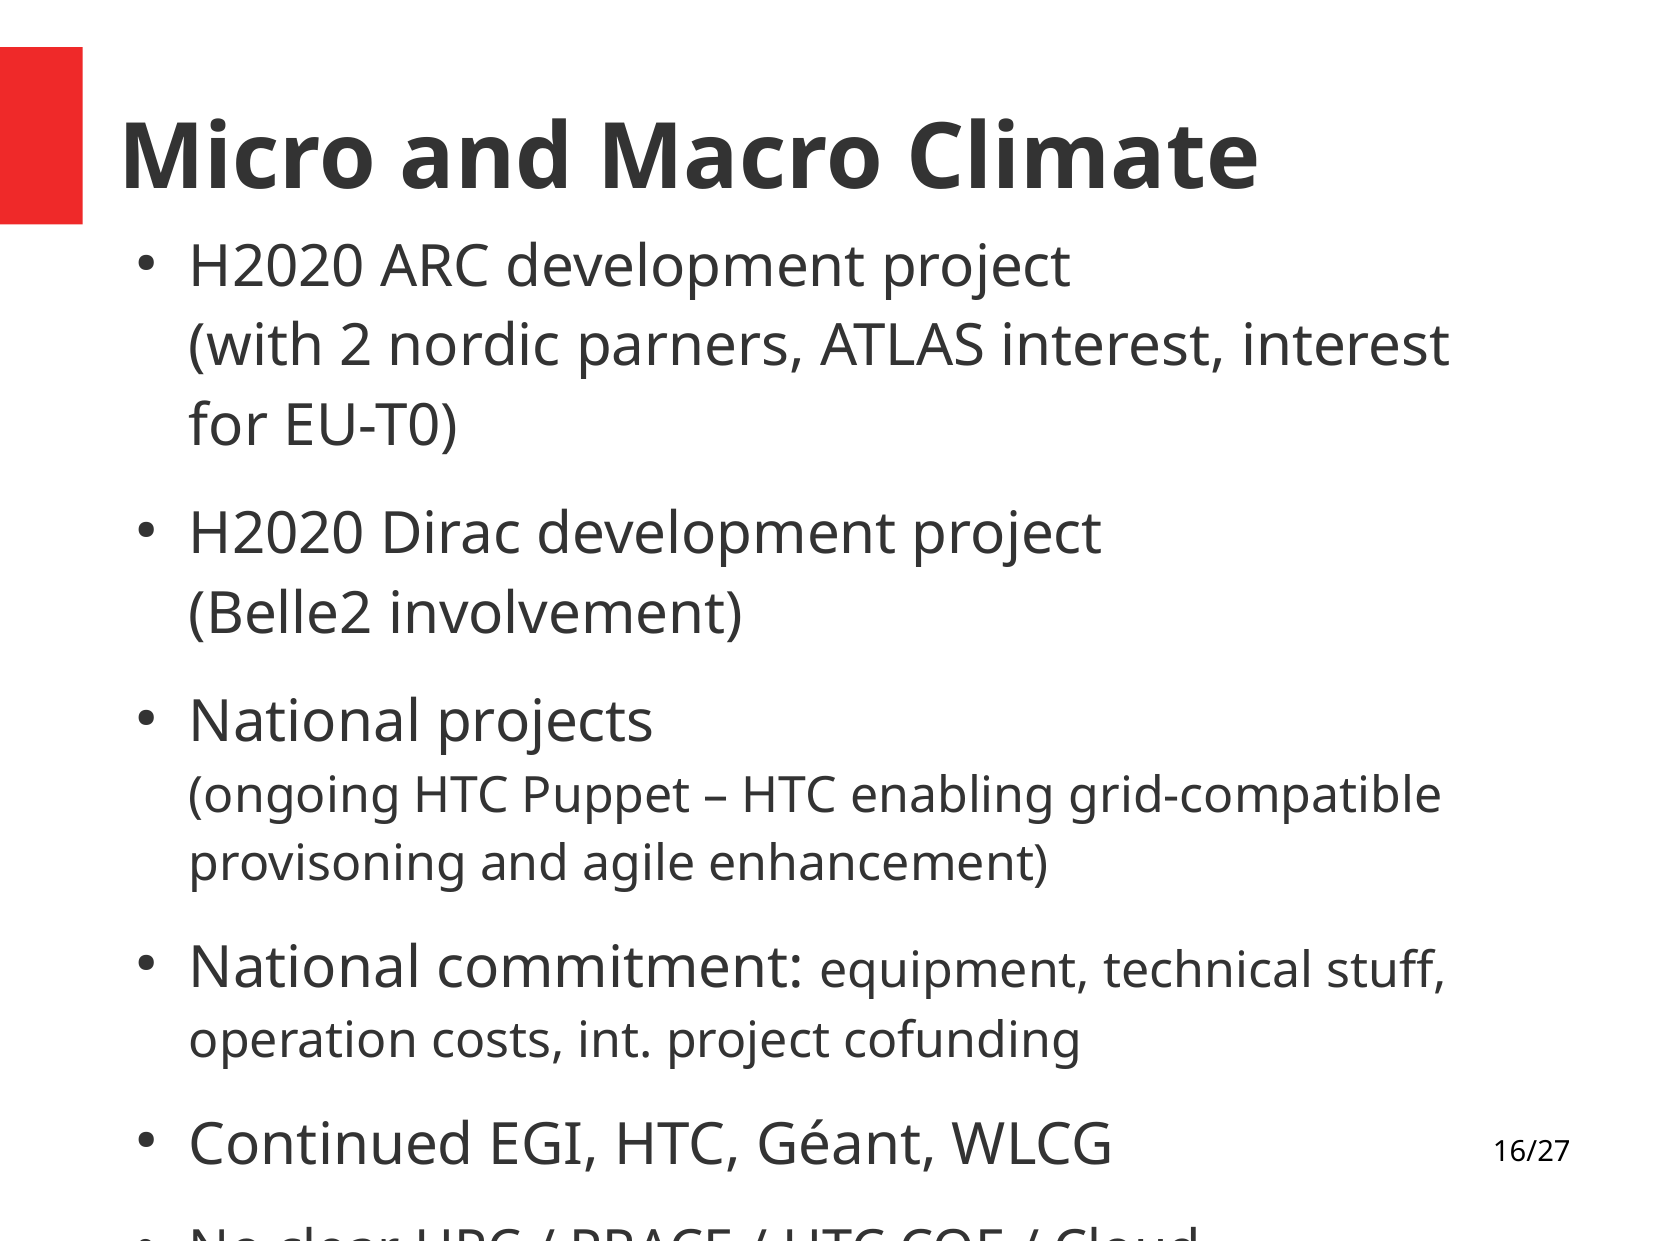

# Micro and Macro Climate
H2020 ARC development project
(with 2 nordic parners, ATLAS interest, interest for EU-T0)
H2020 Dirac development project
(Belle2 involvement)
National projects
(ongoing HTC Puppet – HTC enabling grid-compatible provisoning and agile enhancement)
National commitment: equipment, technical stuff, operation costs, int. project cofunding
Continued EGI, HTC, Géant, WLCG
No clear HPC / PRACE / HTC COE / Cloud
 l
16